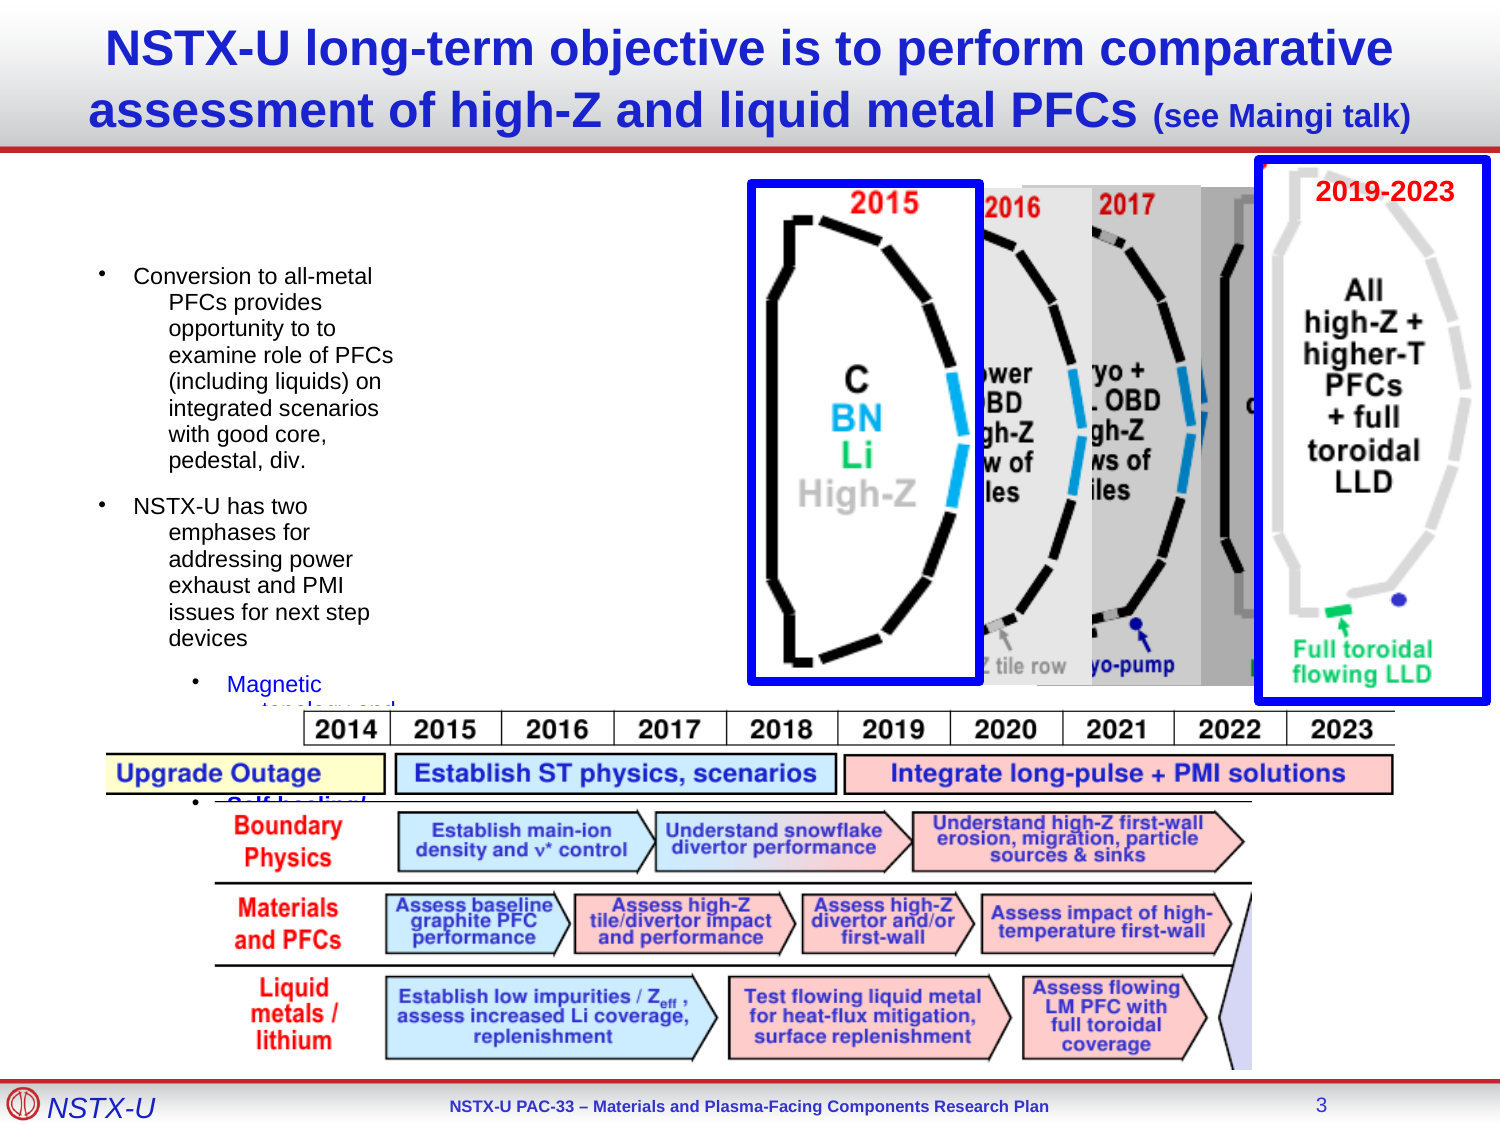

# NSTX-U long-term objective is to perform comparative assessment of high-Z and liquid metal PFCs (see Maingi talk)
2019-2023
Conversion to all-metal PFCs provides opportunity to to examine role of PFCs (including liquids) on integrated scenarios with good core, pedestal, div.
NSTX-U has two emphases for addressing power exhaust and PMI issues for next step devices
Magnetic topology and divertor configuration
Self-healing/replenishable materials (e.g. liquids)